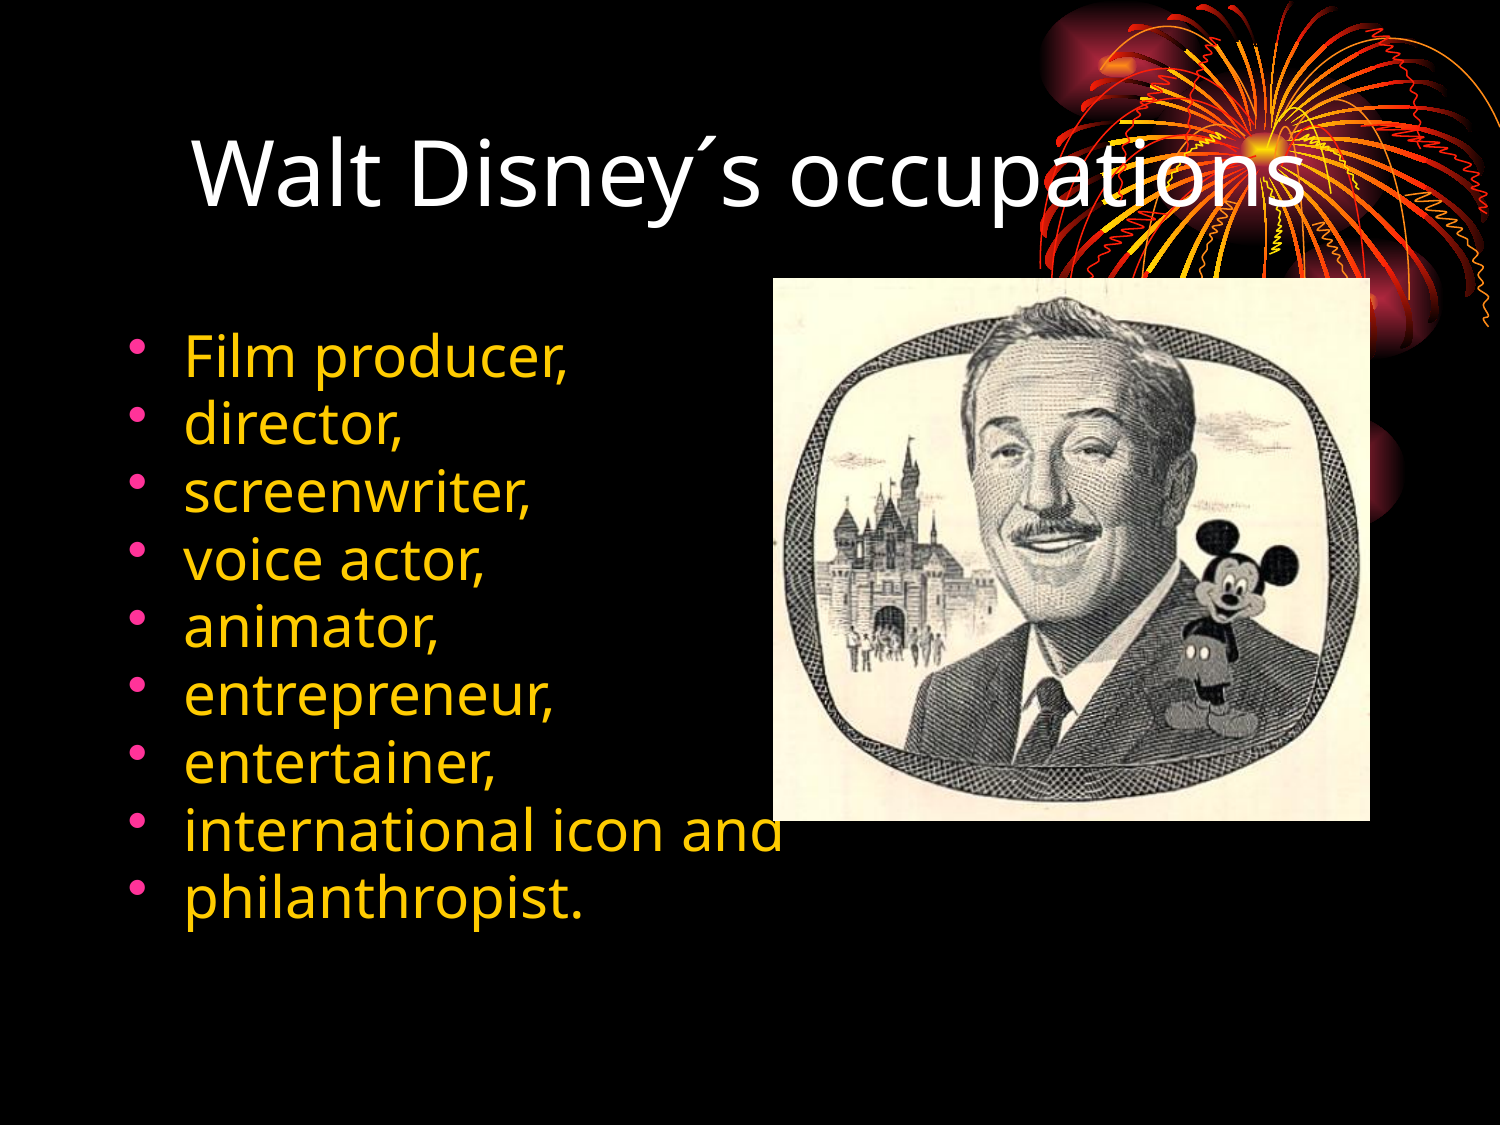

# Walt Disney´s occupations
Film producer,
director,
screenwriter,
voice actor,
animator,
entrepreneur,
entertainer,
international icon and
philanthropist.